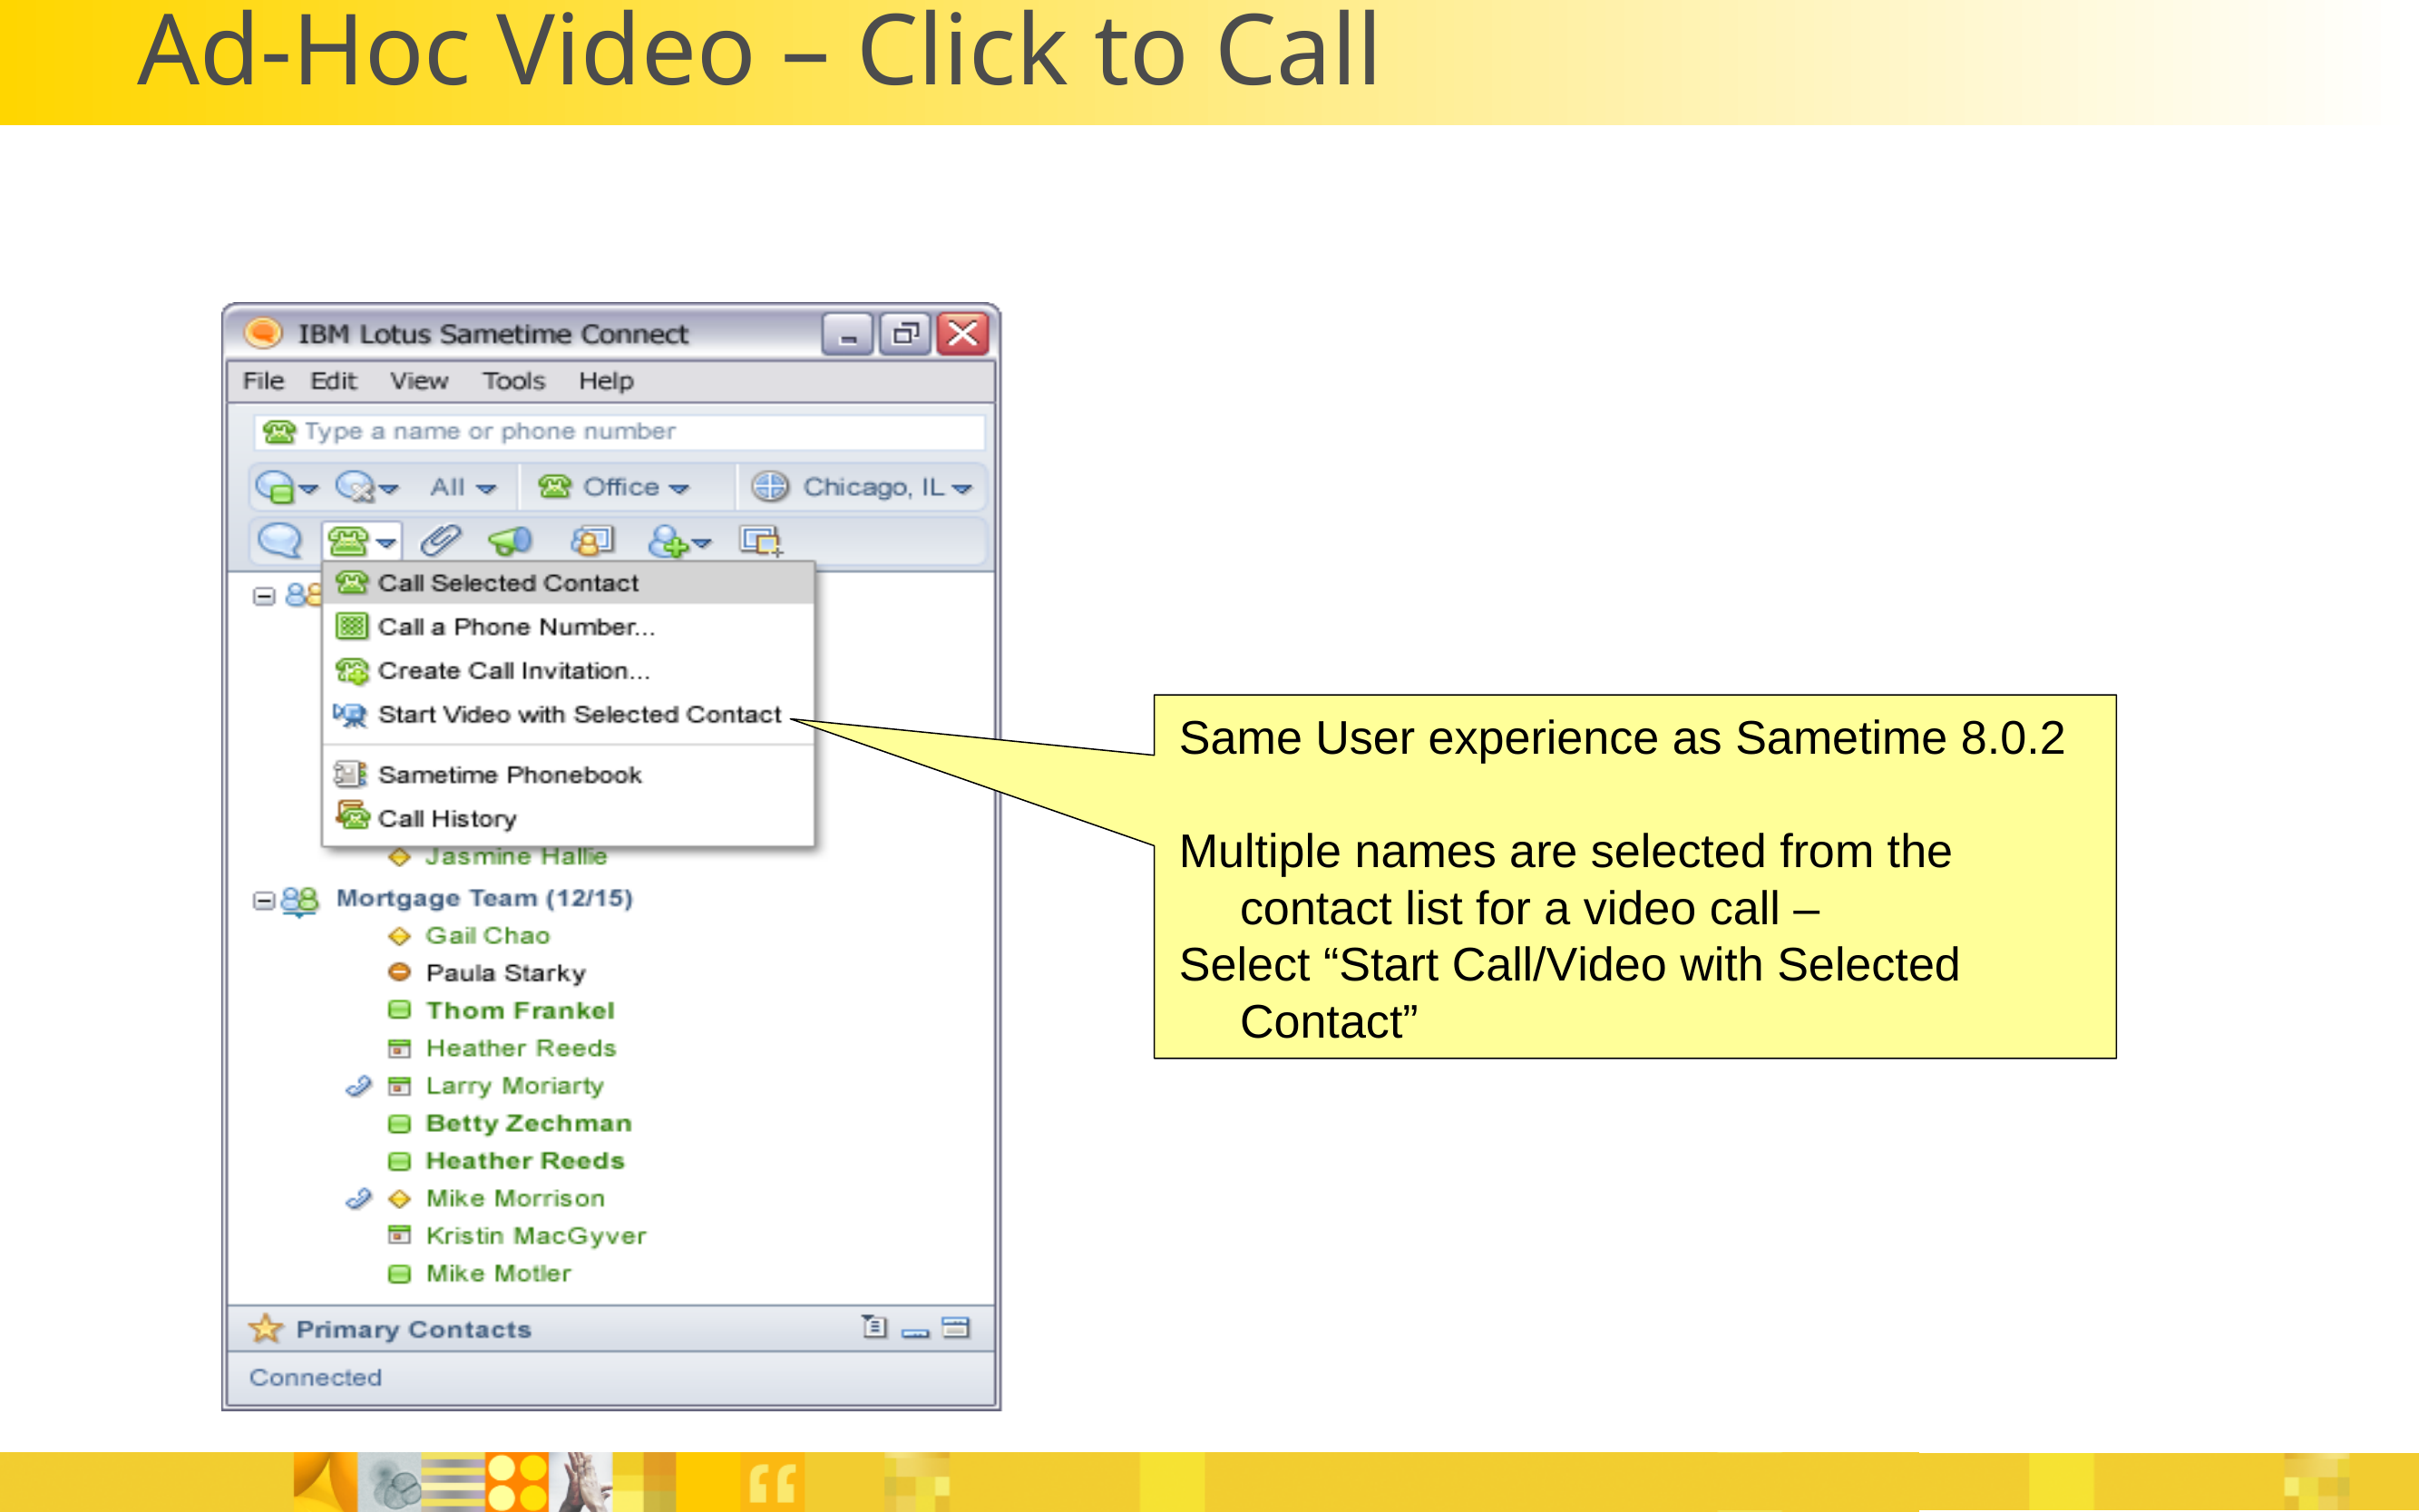

# Ad-Hoc Video – Click to Call
Same User experience as Sametime 8.0.2
Multiple names are selected from the contact list for a video call –
Select “Start Call/Video with Selected Contact”